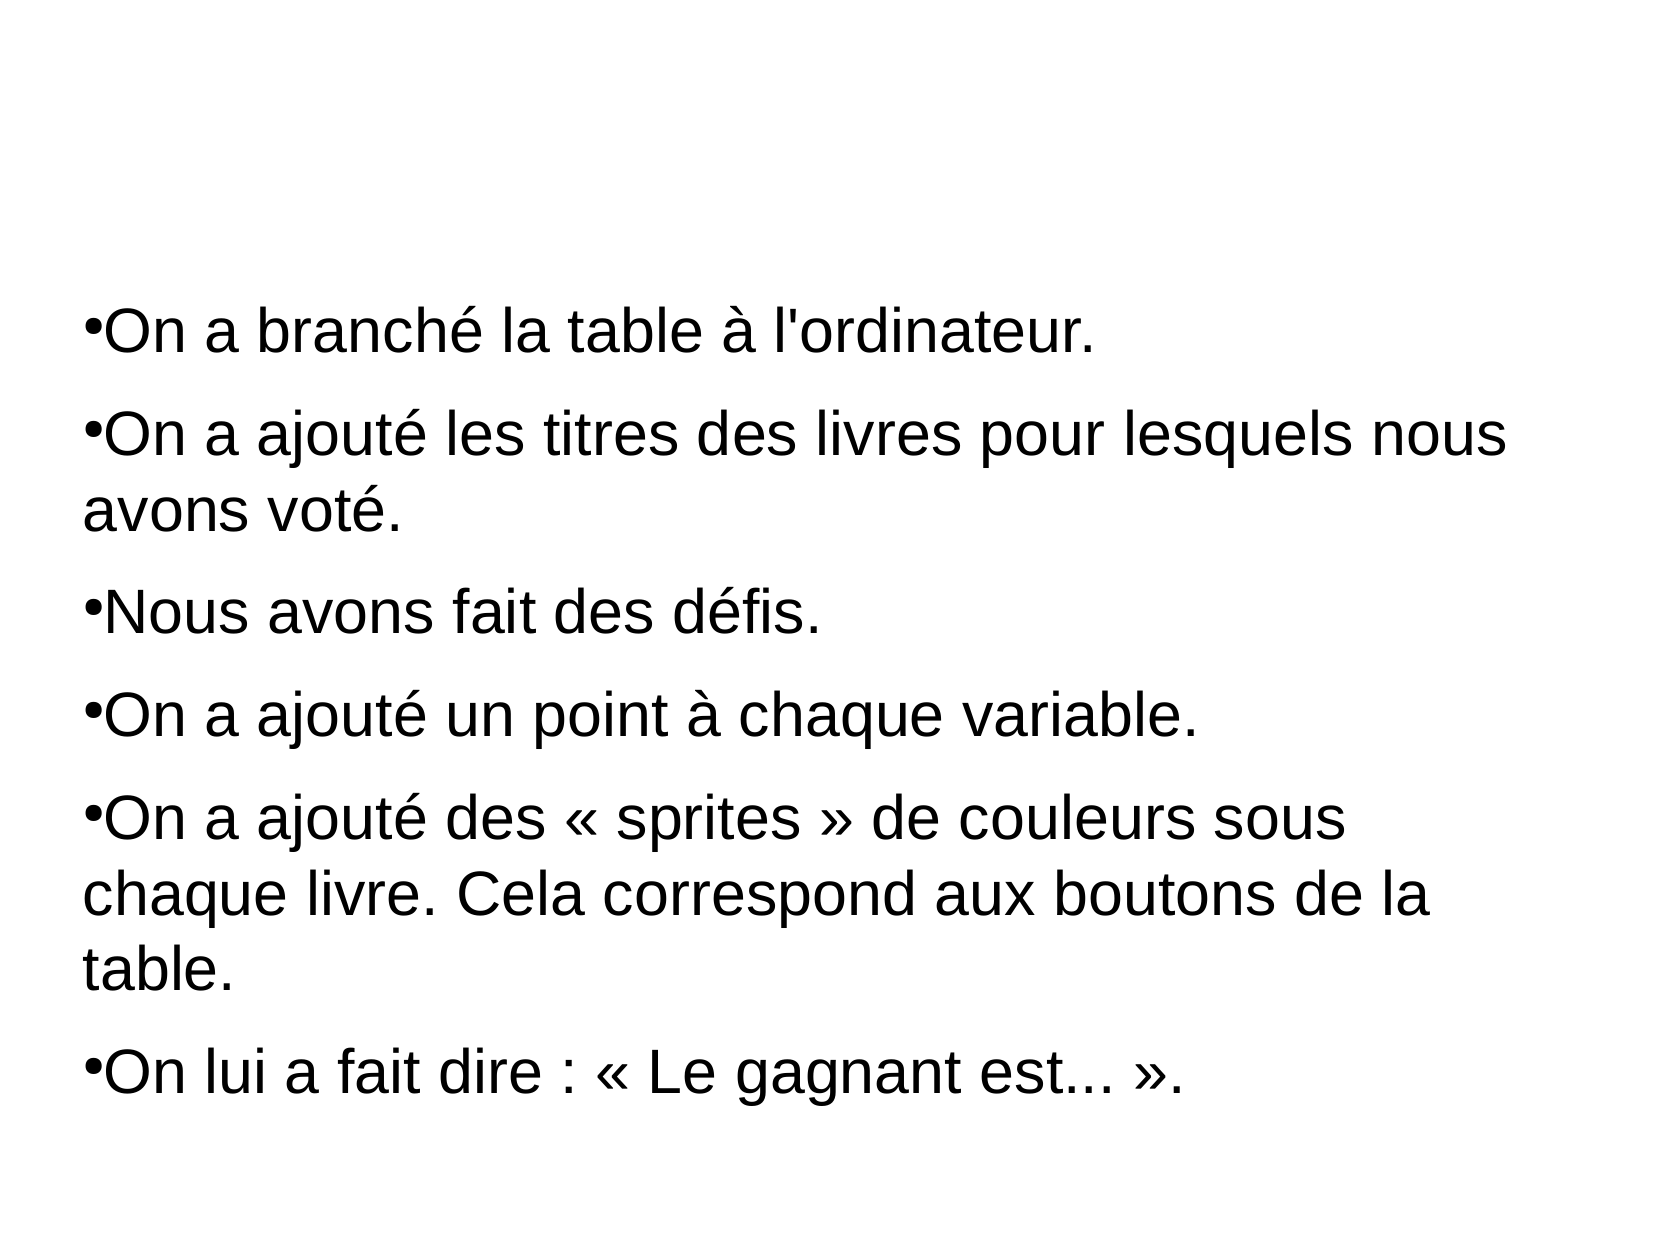

#
On a branché la table à l'ordinateur.
On a ajouté les titres des livres pour lesquels nous avons voté.
Nous avons fait des défis.
On a ajouté un point à chaque variable.
On a ajouté des « sprites » de couleurs sous chaque livre. Cela correspond aux boutons de la table.
On lui a fait dire : « Le gagnant est... ».